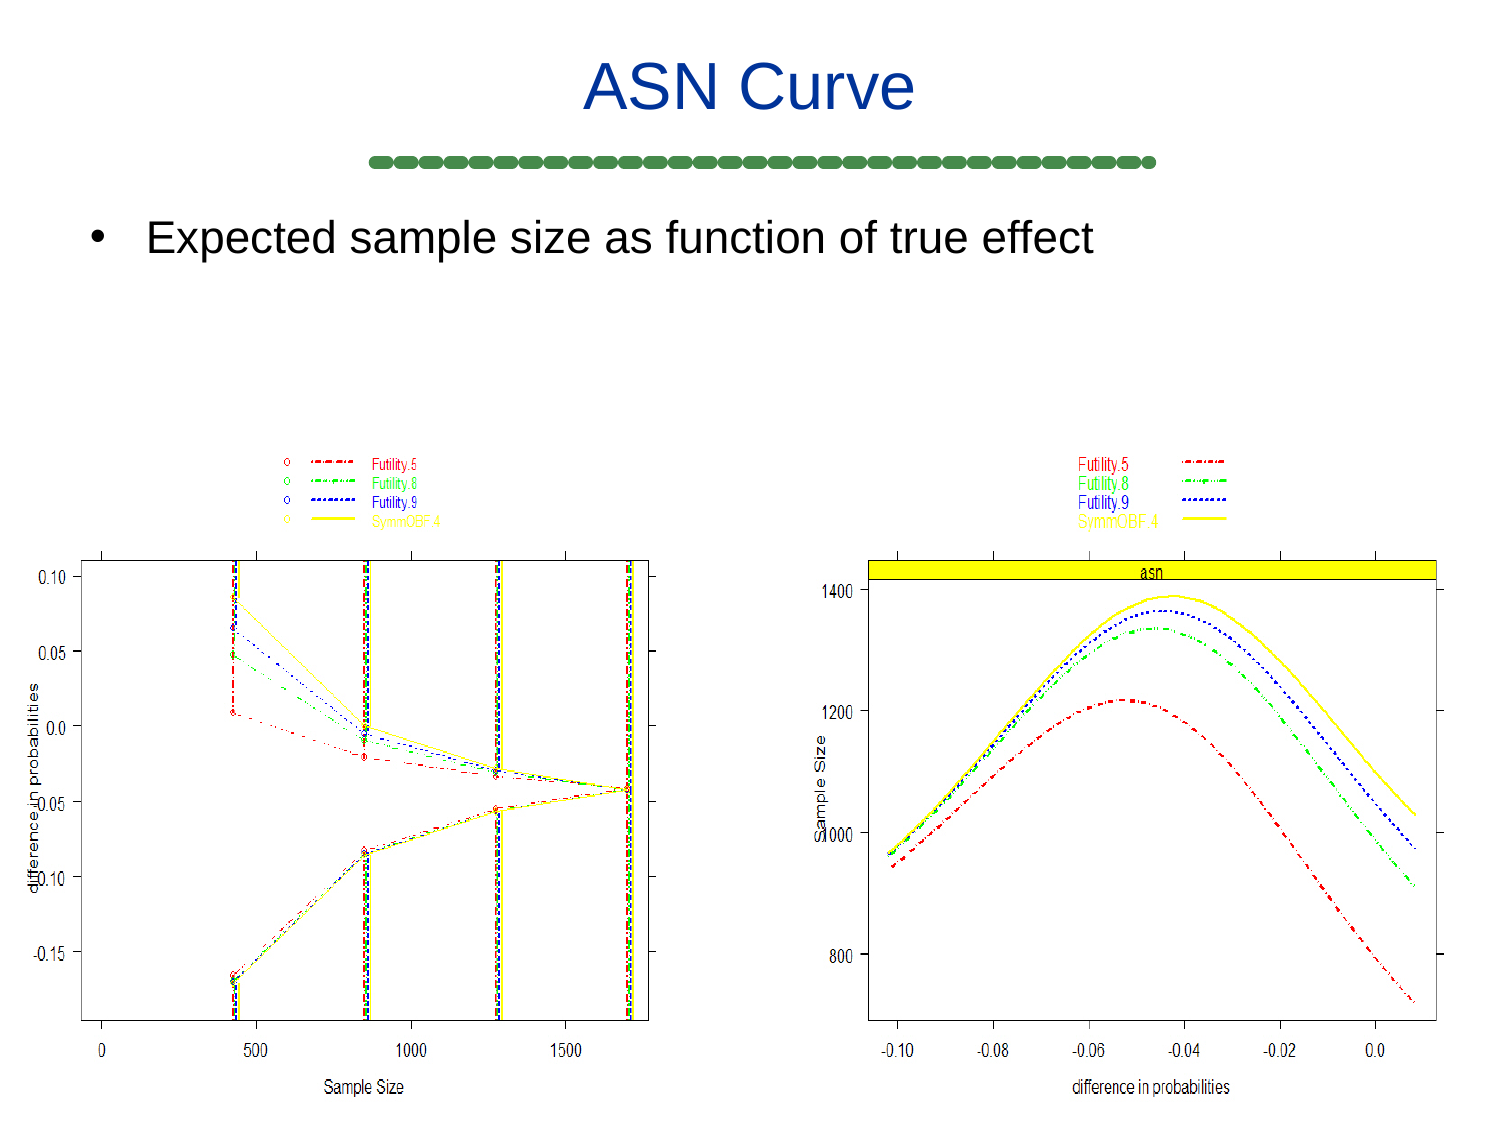

# ASN Curve
Expected sample size as function of true effect
41